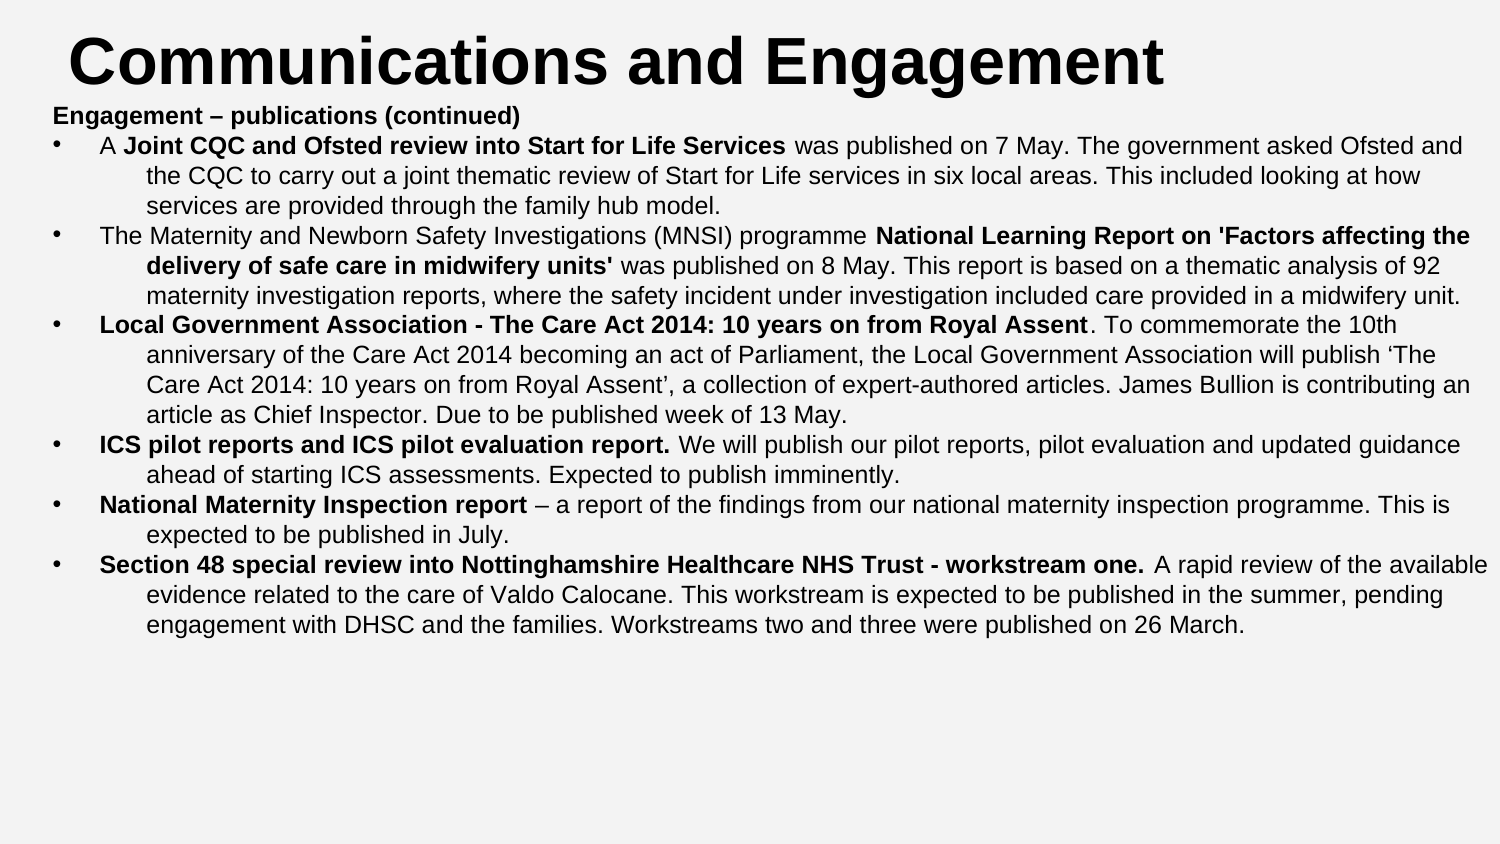

# Communications and Engagement
Engagement – publications (continued)
A Joint CQC and Ofsted review into Start for Life Services was published on 7 May. The government asked Ofsted and the CQC to carry out a joint thematic review of Start for Life services in six local areas. This included looking at how services are provided through the family hub model.
The Maternity and Newborn Safety Investigations (MNSI) programme National Learning Report on 'Factors affecting the delivery of safe care in midwifery units' was published on 8 May. This report is based on a thematic analysis of 92 maternity investigation reports, where the safety incident under investigation included care provided in a midwifery unit.
Local Government Association - The Care Act 2014: 10 years on from Royal Assent. To commemorate the 10th anniversary of the Care Act 2014 becoming an act of Parliament, the Local Government Association will publish ‘The Care Act 2014: 10 years on from Royal Assent’, a collection of expert-authored articles. James Bullion is contributing an article as Chief Inspector. Due to be published week of 13 May.
ICS pilot reports and ICS pilot evaluation report. We will publish our pilot reports, pilot evaluation and updated guidance ahead of starting ICS assessments. Expected to publish imminently.
National Maternity Inspection report – a report of the findings from our national maternity inspection programme. This is expected to be published in July.
Section 48 special review into Nottinghamshire Healthcare NHS Trust - workstream one. A rapid review of the available evidence related to the care of Valdo Calocane. This workstream is expected to be published in the summer, pending engagement with DHSC and the families. Workstreams two and three were published on 26 March.